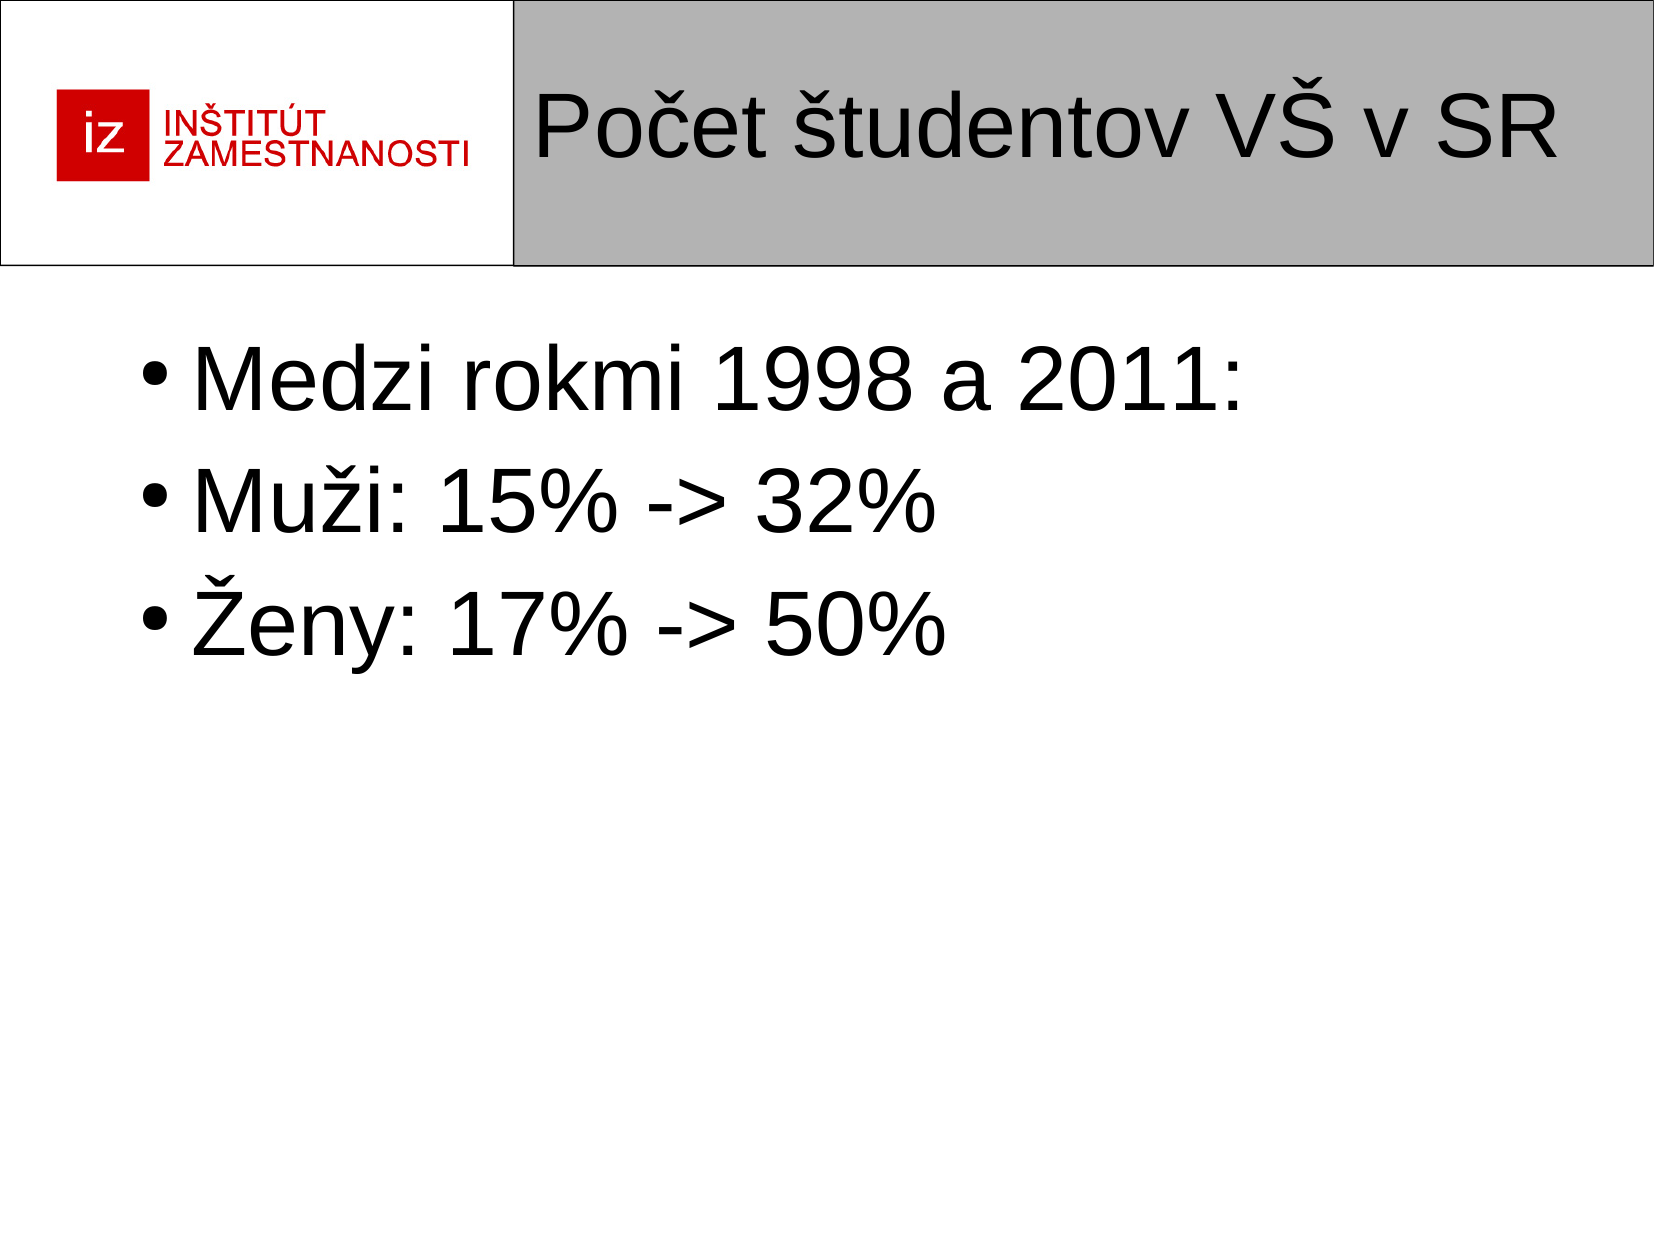

# Počet študentov VŠ v SR
Medzi rokmi 1998 a 2011:
Muži: 15% -> 32%
Ženy: 17% -> 50%